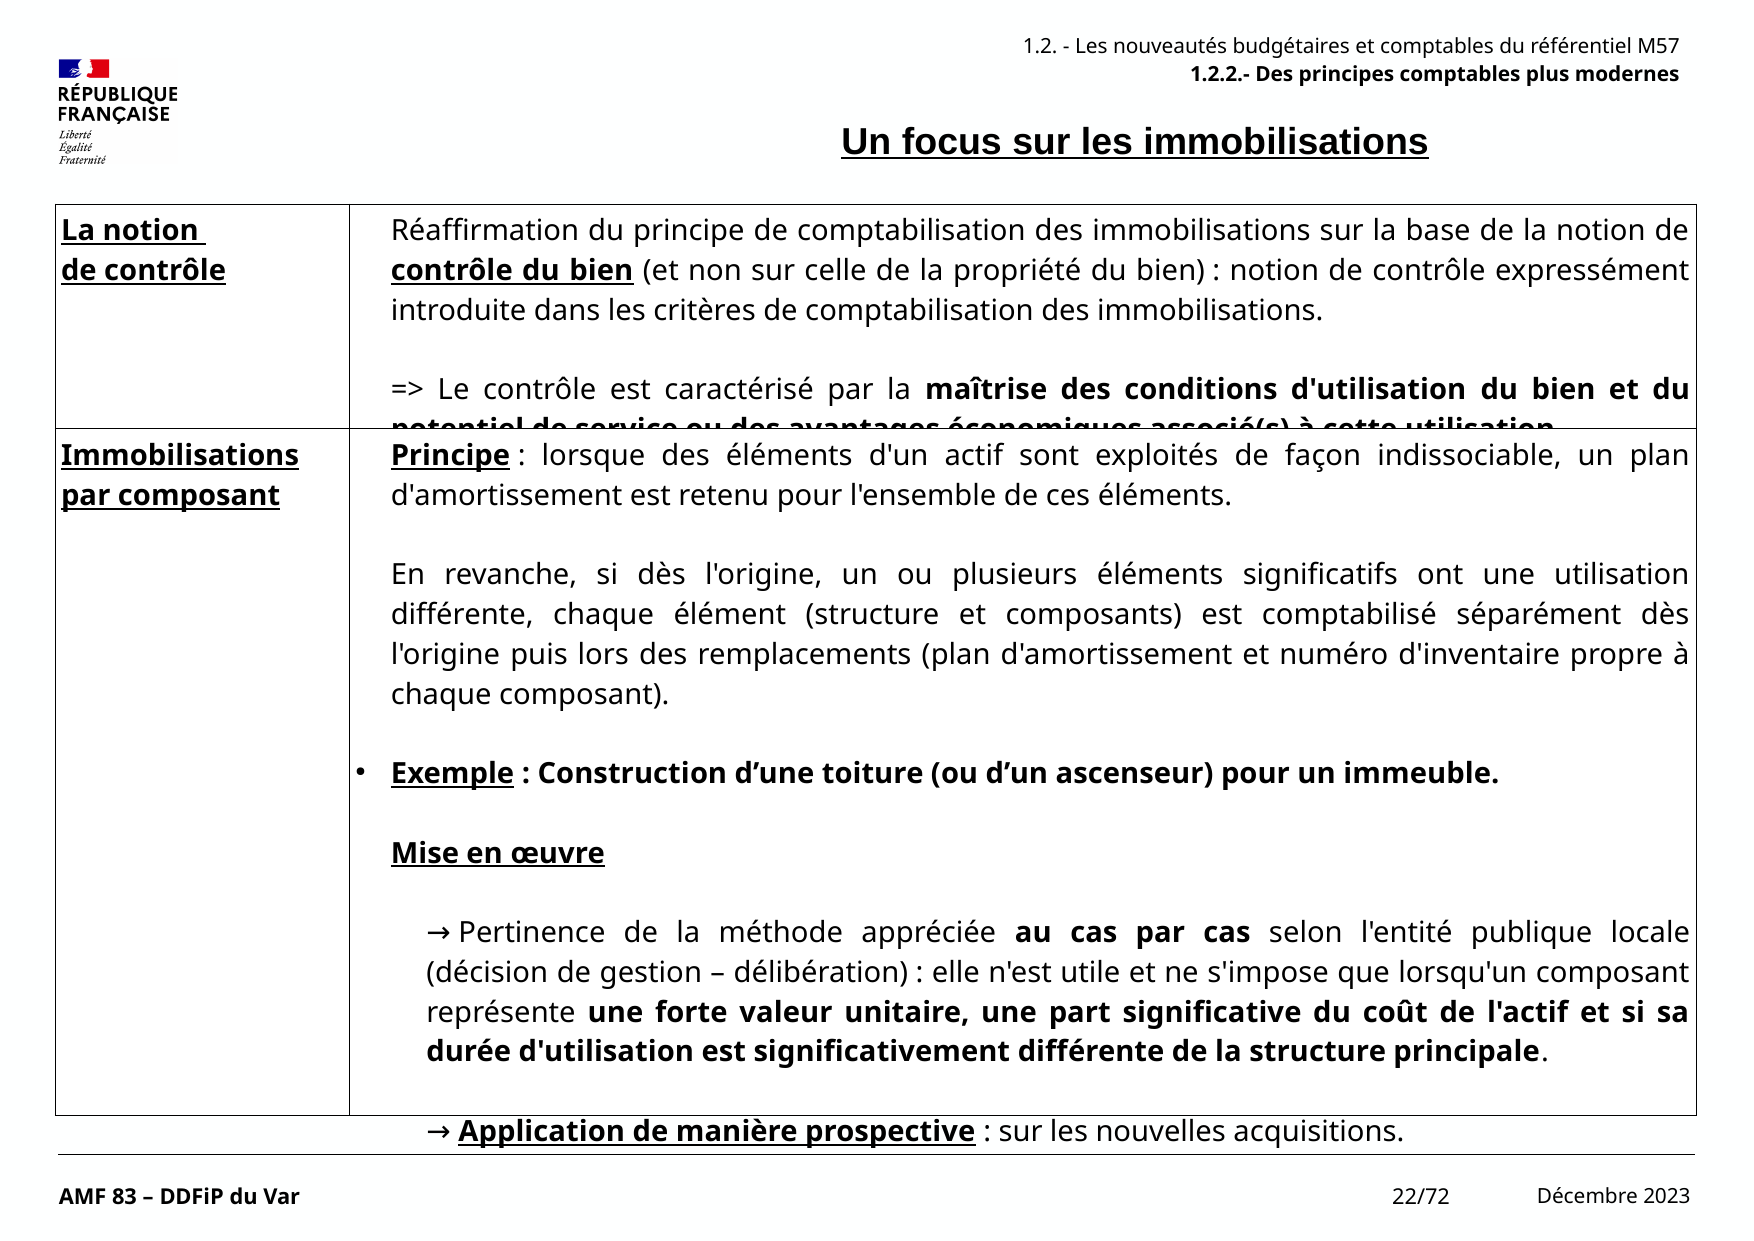

1.2. - Les nouveautés budgétaires et comptables du référentiel M57
1.2.2.- Des principes comptables plus modernes
Un focus sur les immobilisations
| La notion de contrôle | Réaffirmation du principe de comptabilisation des immobilisations sur la base de la notion de contrôle du bien (et non sur celle de la propriété du bien) : notion de contrôle expressément introduite dans les critères de comptabilisation des immobilisations. => Le contrôle est caractérisé par la maîtrise des conditions d'utilisation du bien et du potentiel de service ou des avantages économiques associé(s) à cette utilisation. |
| --- | --- |
| Immobilisations par composant | Principe : lorsque des éléments d'un actif sont exploités de façon indissociable, un plan d'amortissement est retenu pour l'ensemble de ces éléments. En revanche, si dès l'origine, un ou plusieurs éléments significatifs ont une utilisation différente, chaque élément (structure et composants) est comptabilisé séparément dès l'origine puis lors des remplacements (plan d'amortissement et numéro d'inventaire propre à chaque composant). Exemple : Construction d’une toiture (ou d’un ascenseur) pour un immeuble. Mise en œuvre → Pertinence de la méthode appréciée au cas par cas selon l'entité publique locale (décision de gestion – délibération) : elle n'est utile et ne s'impose que lorsqu'un composant représente une forte valeur unitaire, une part significative du coût de l'actif et si sa durée d'utilisation est significativement différente de la structure principale. → Application de manière prospective : sur les nouvelles acquisitions. |
#